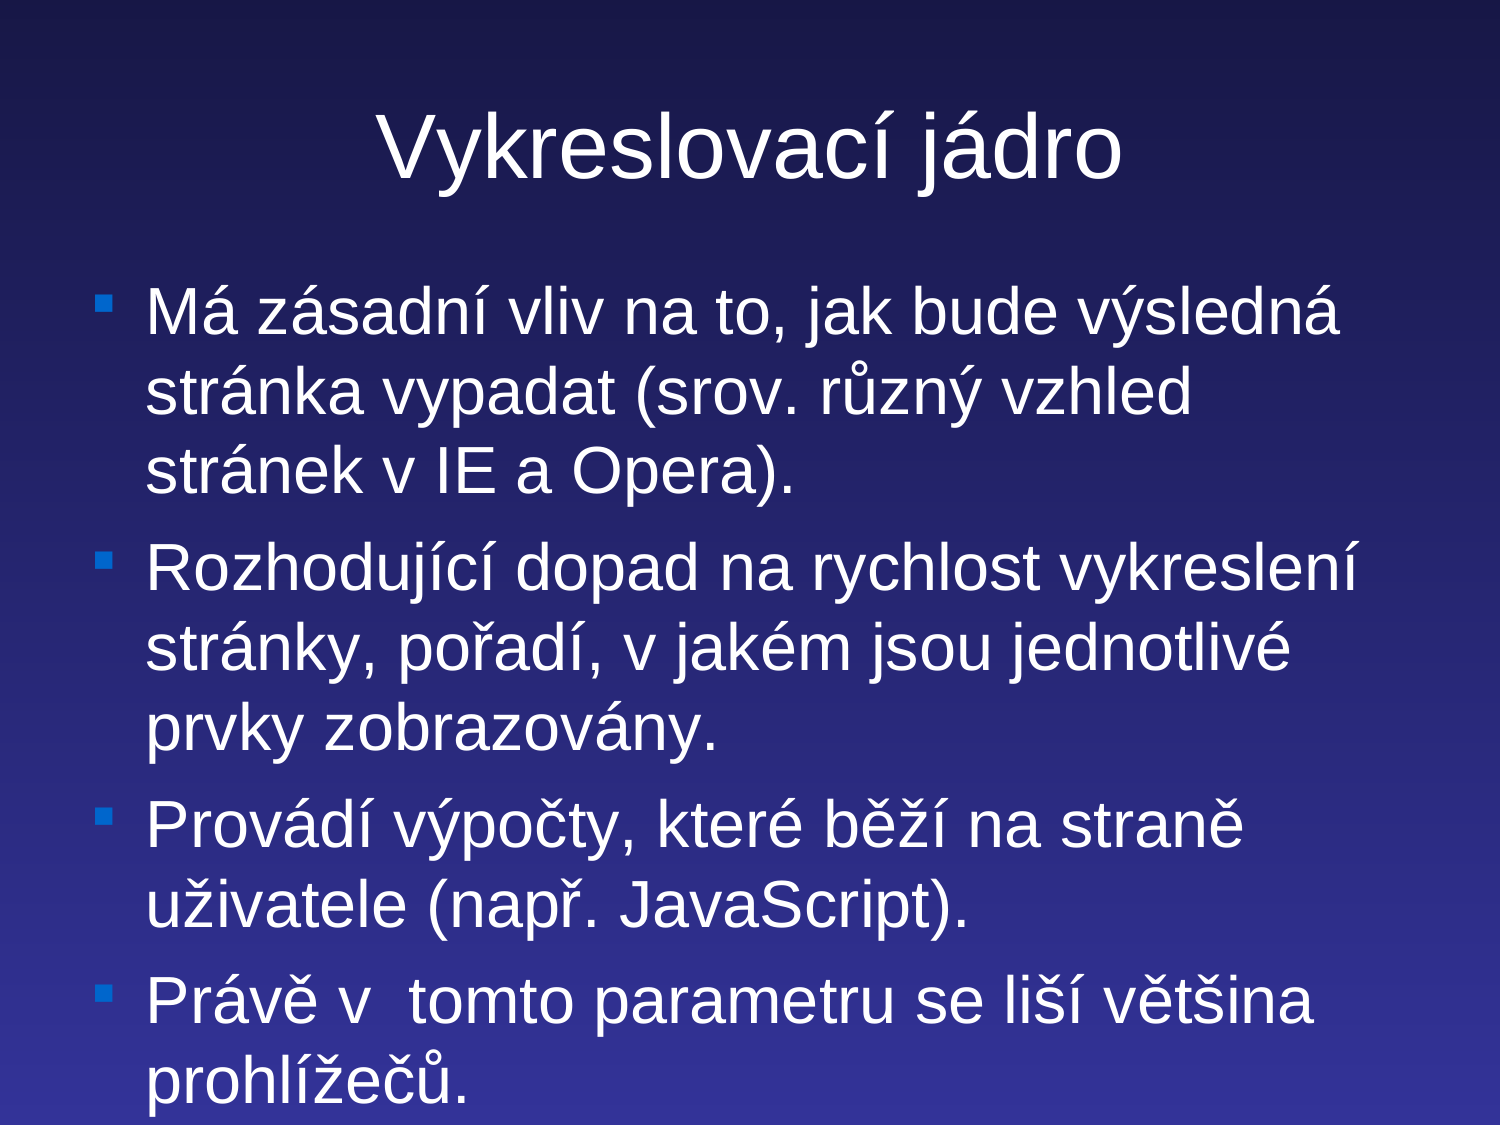

# Vykreslovací jádro
Má zásadní vliv na to, jak bude výsledná stránka vypadat (srov. různý vzhled stránek v IE a Opera).
Rozhodující dopad na rychlost vykreslení stránky, pořadí, v jakém jsou jednotlivé prvky zobrazovány.
Provádí výpočty, které běží na straně uživatele (např. JavaScript).
Právě v tomto parametru se liší většina prohlížečů.